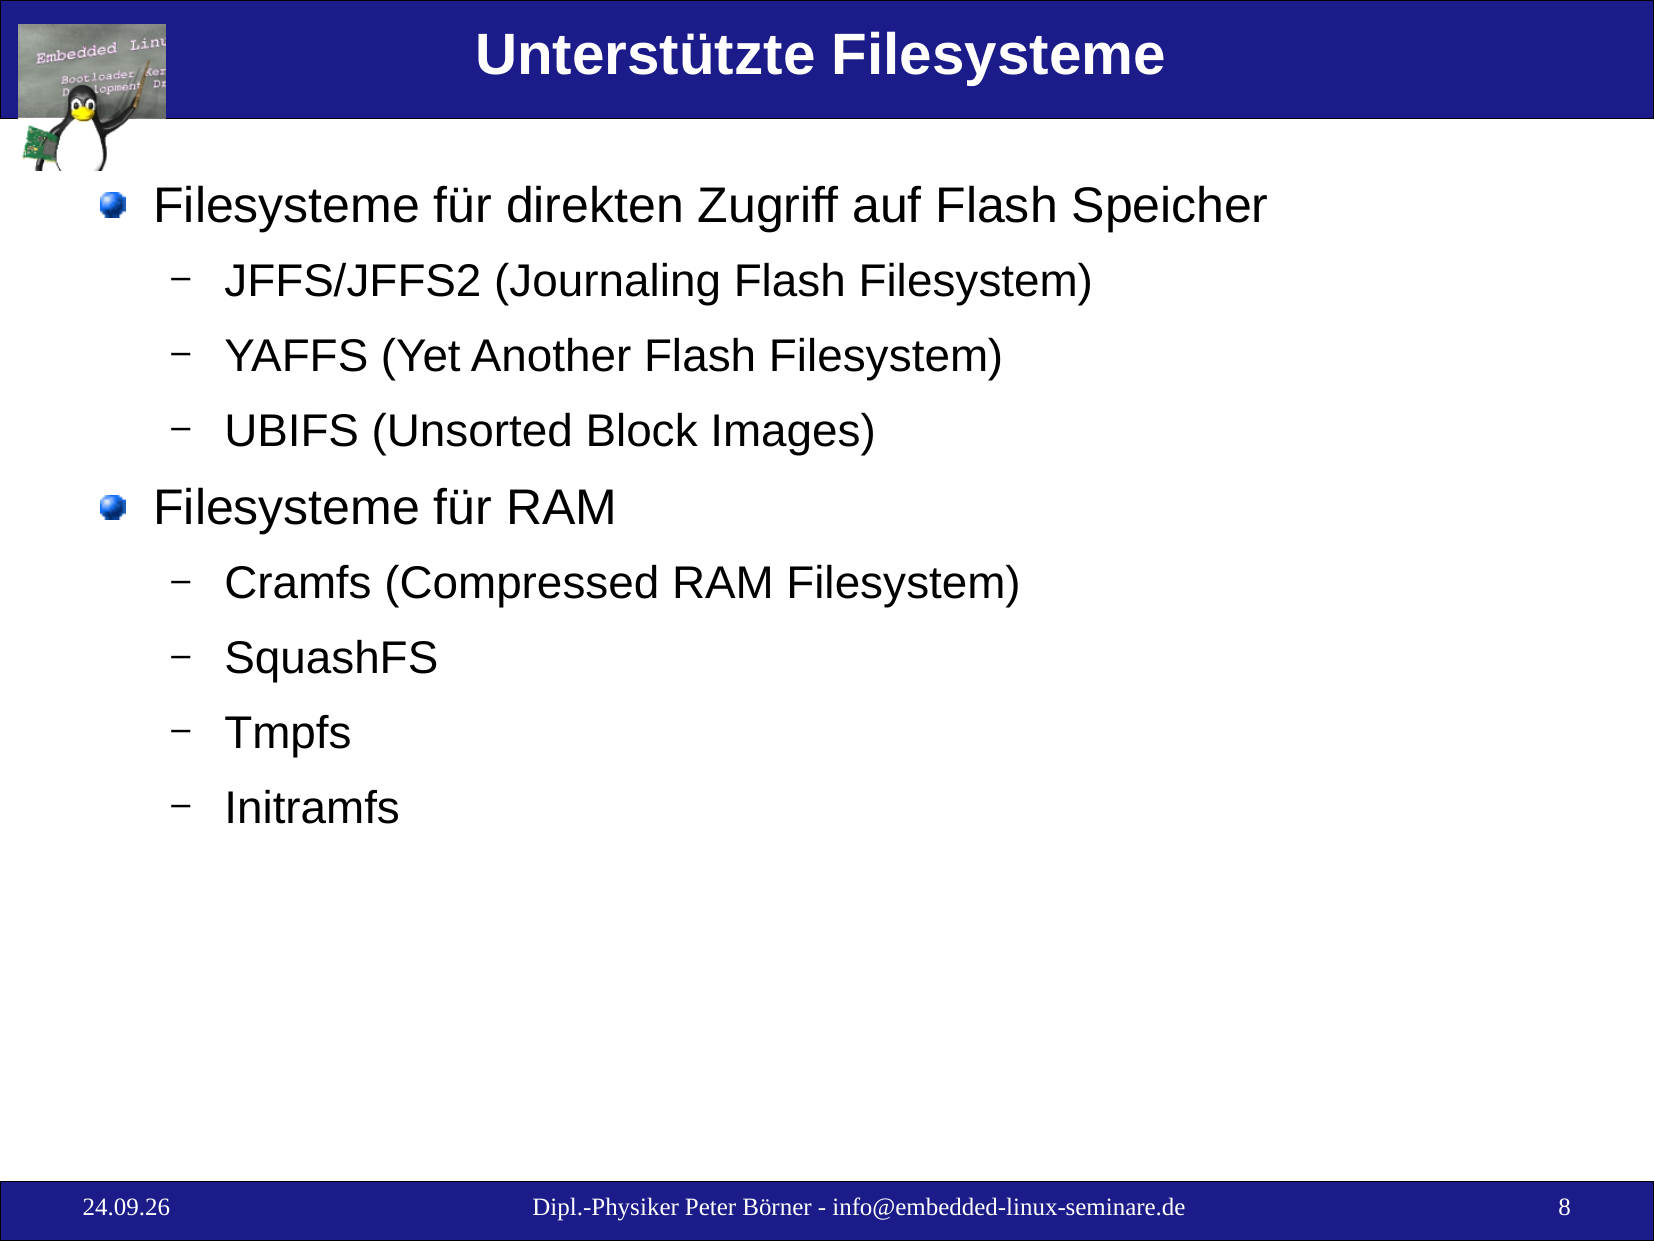

# Unterstützte Filesysteme
Filesysteme für direkten Zugriff auf Flash Speicher
JFFS/JFFS2 (Journaling Flash Filesystem)
YAFFS (Yet Another Flash Filesystem)
UBIFS (Unsorted Block Images)
Filesysteme für RAM
Cramfs (Compressed RAM Filesystem)
SquashFS
Tmpfs
Initramfs
 Dipl.-Physiker Peter Börner - info@embedded-linux-seminare.de
8